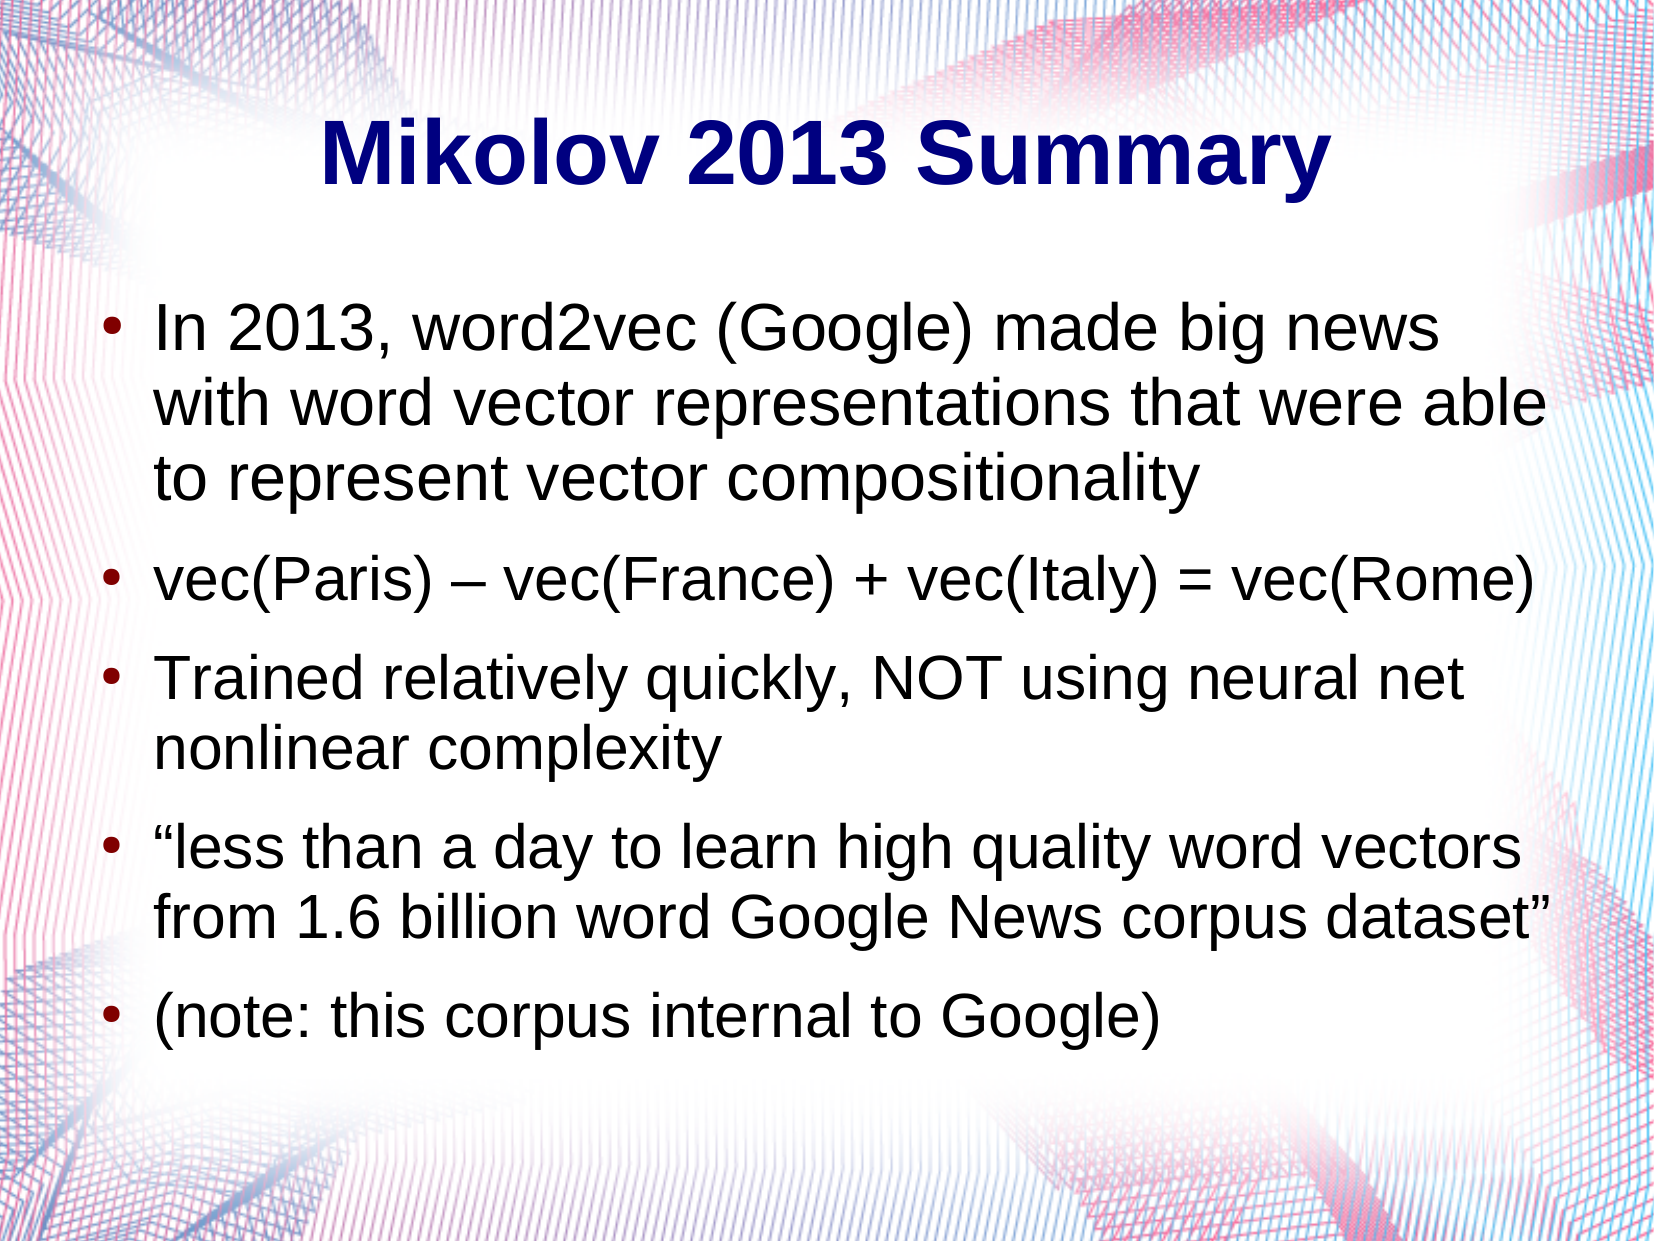

# Mikolov 2013 Summary
In 2013, word2vec (Google) made big news with word vector representations that were able to represent vector compositionality
vec(Paris) – vec(France) + vec(Italy) = vec(Rome)
Trained relatively quickly, NOT using neural net nonlinear complexity
“less than a day to learn high quality word vectors from 1.6 billion word Google News corpus dataset”
(note: this corpus internal to Google)